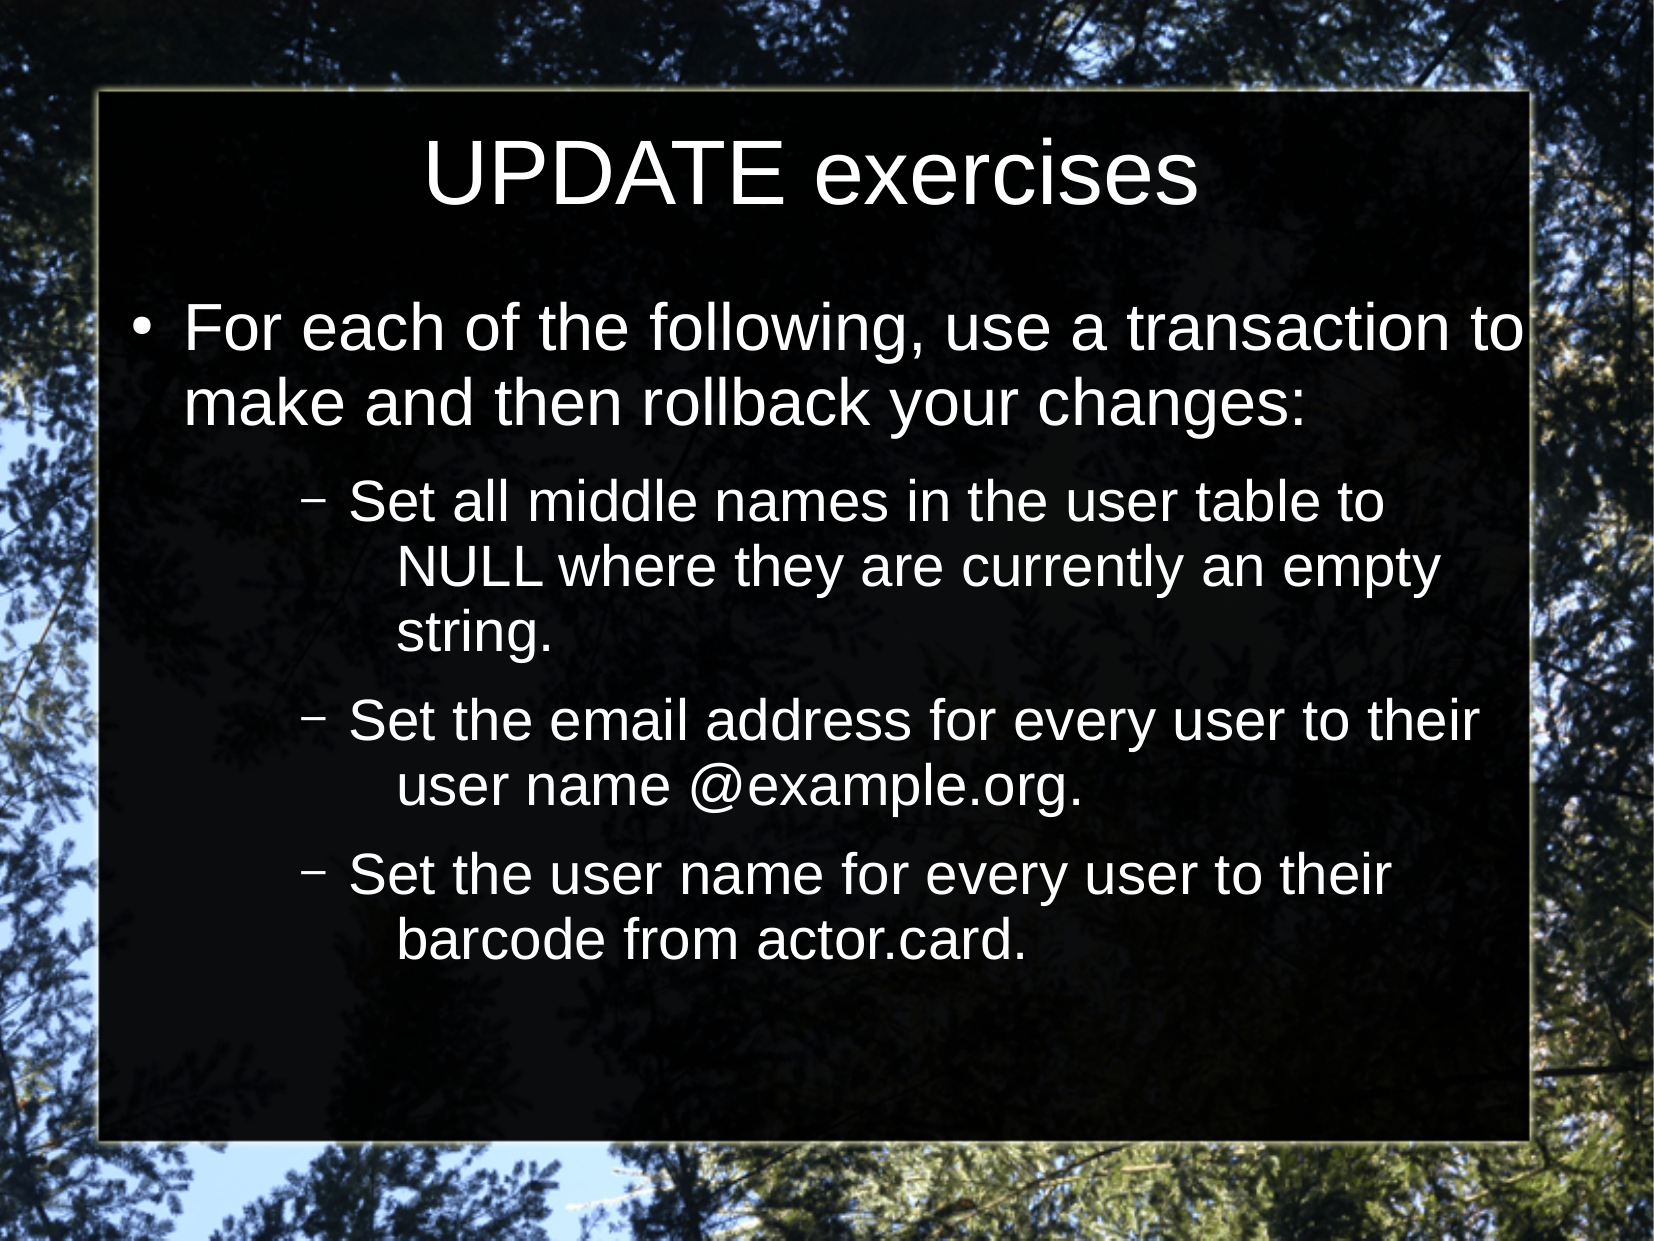

# UPDATE exercises
For each of the following, use a transaction to make and then rollback your changes:
Set all middle names in the user table to NULL where they are currently an empty string.
Set the email address for every user to their user name @example.org.
Set the user name for every user to their barcode from actor.card.